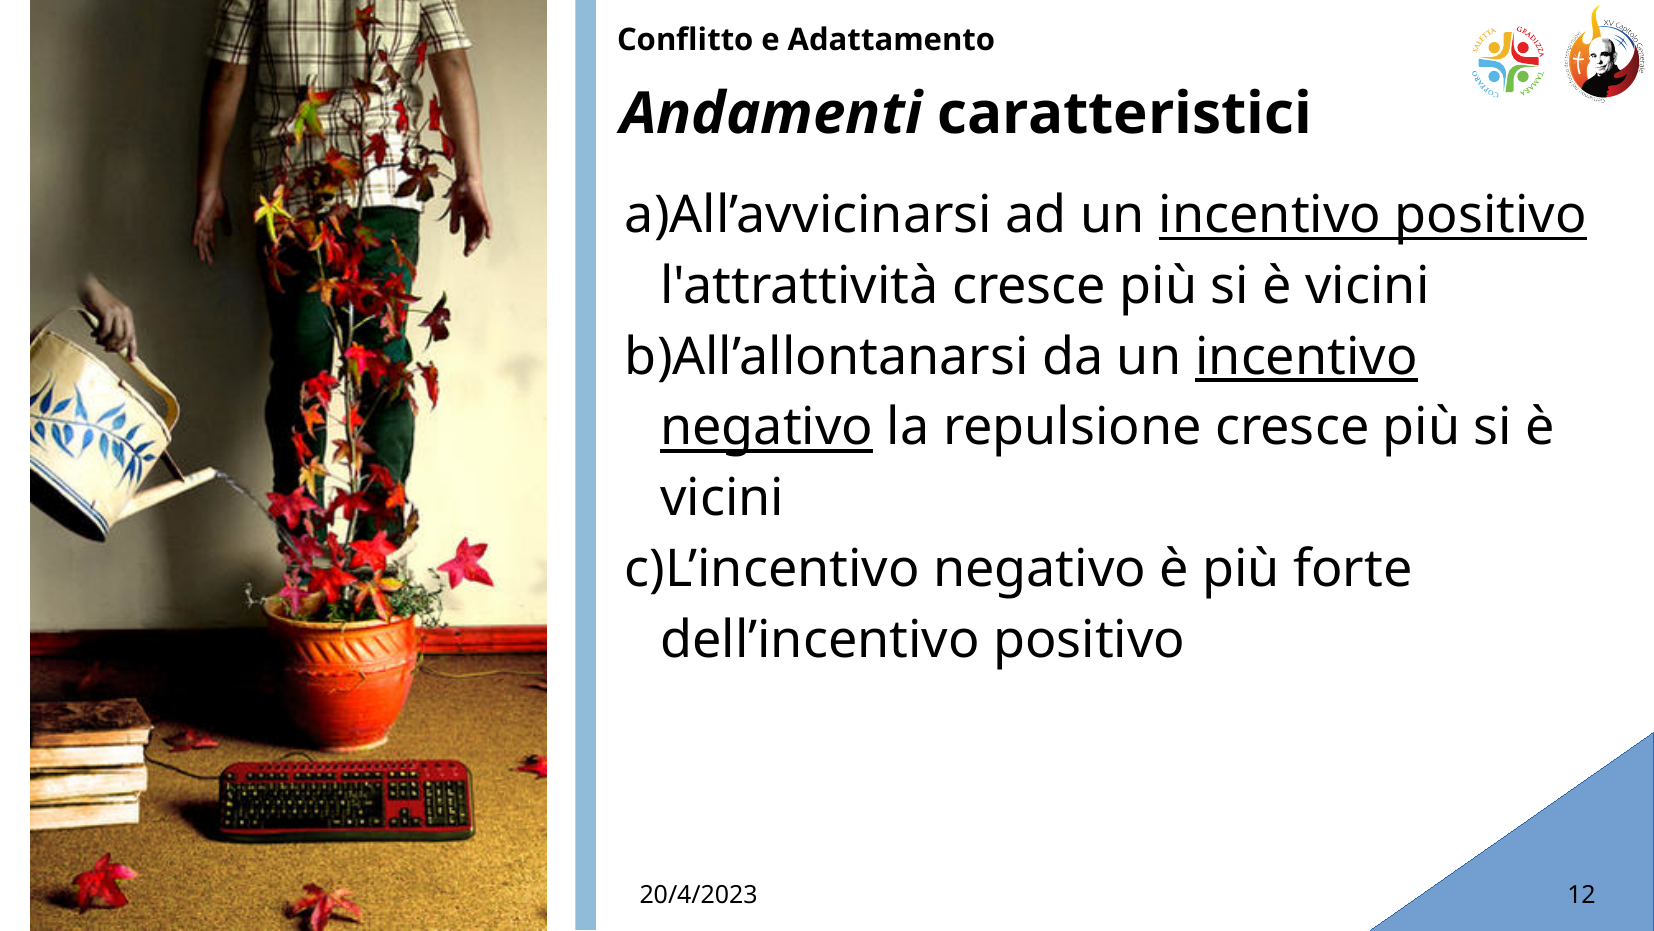

Conflitto e Adattamento
Andamenti caratteristici
# All’avvicinarsi ad un incentivo positivo l'attrattività cresce più si è vicini
All’allontanarsi da un incentivo negativo la repulsione cresce più si è vicini
L’incentivo negativo è più forte dell’incentivo positivo